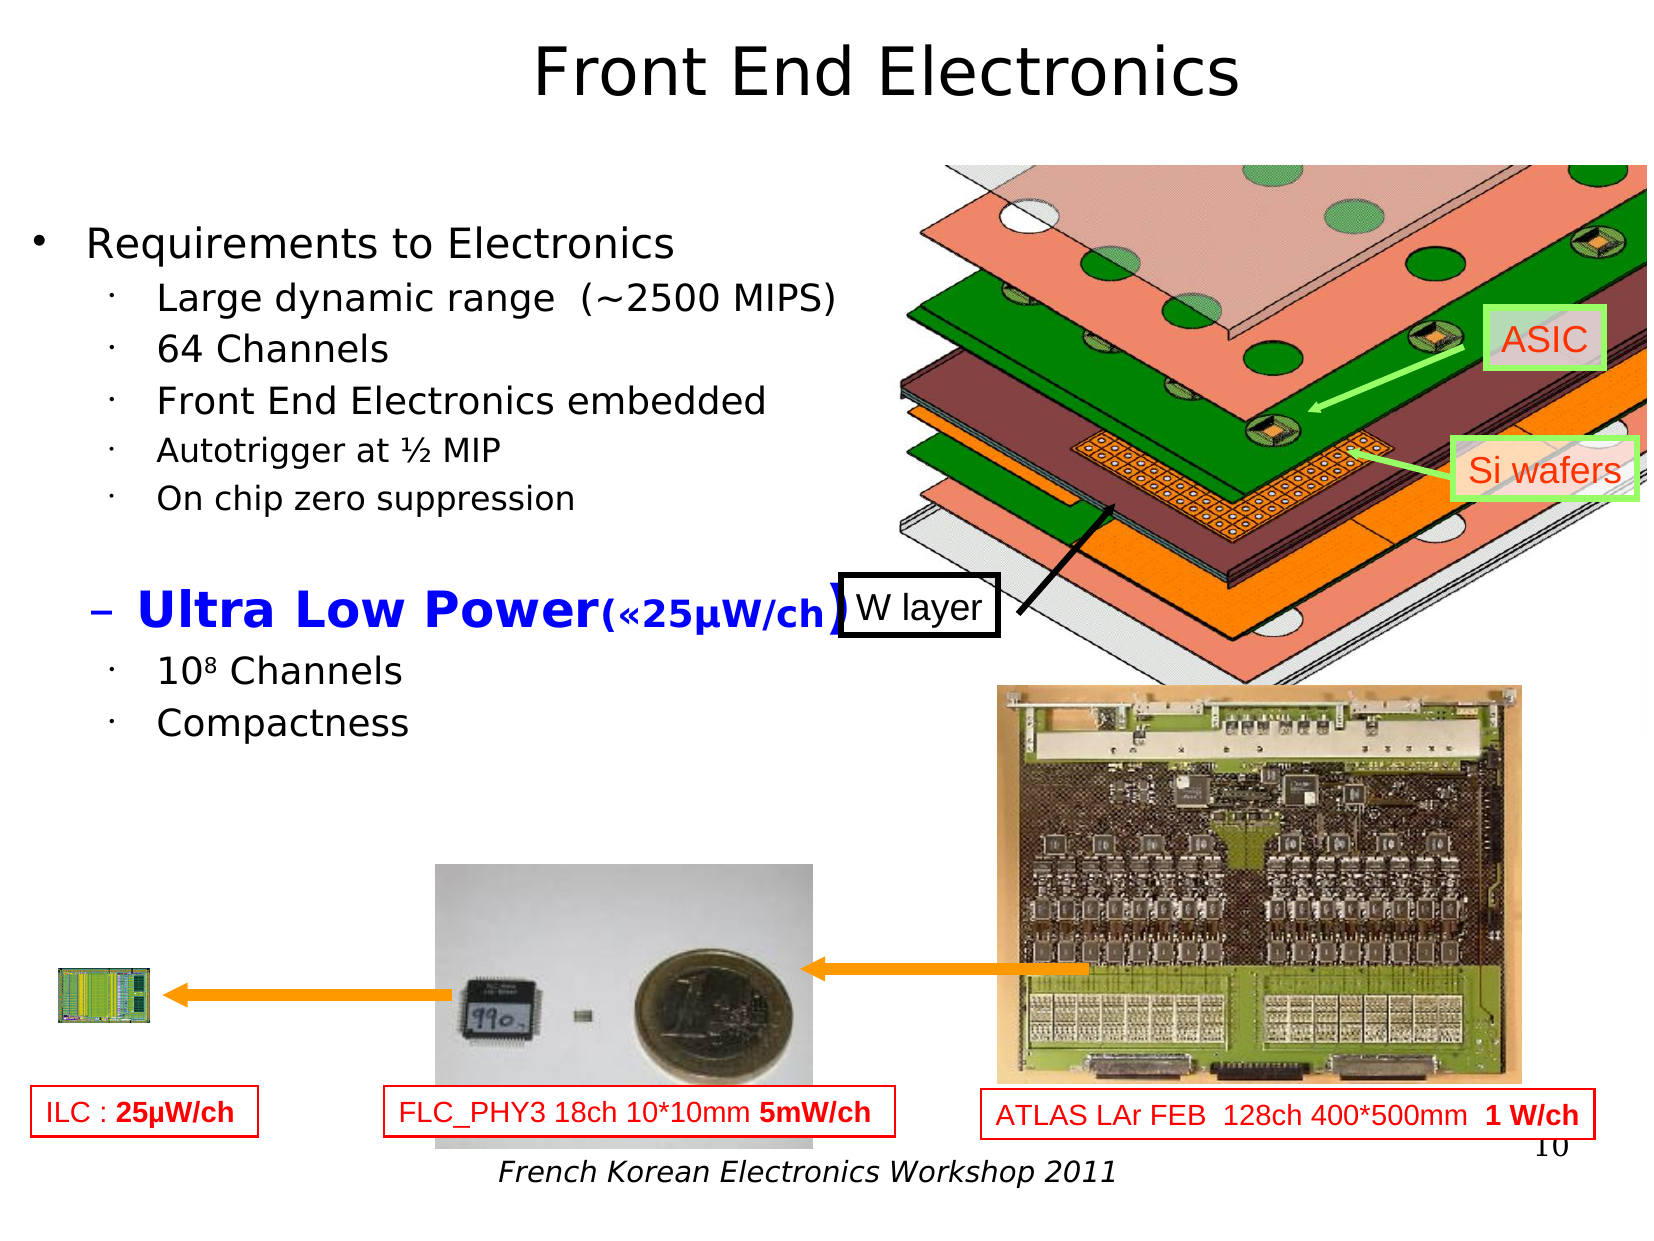

Front End Electronics
# Requirements to Electronics
Large dynamic range (~2500 MIPS)
64 Channels
Front End Electronics embedded
Autotrigger at ½ MIP
On chip zero suppression
Ultra Low Power(«25µW/ch)
108 Channels
Compactness
ASIC
Si wafers
W layer
ILC : 25µW/ch
FLC_PHY3 18ch 10*10mm 5mW/ch
ATLAS LAr FEB 128ch 400*500mm 1 W/ch
10